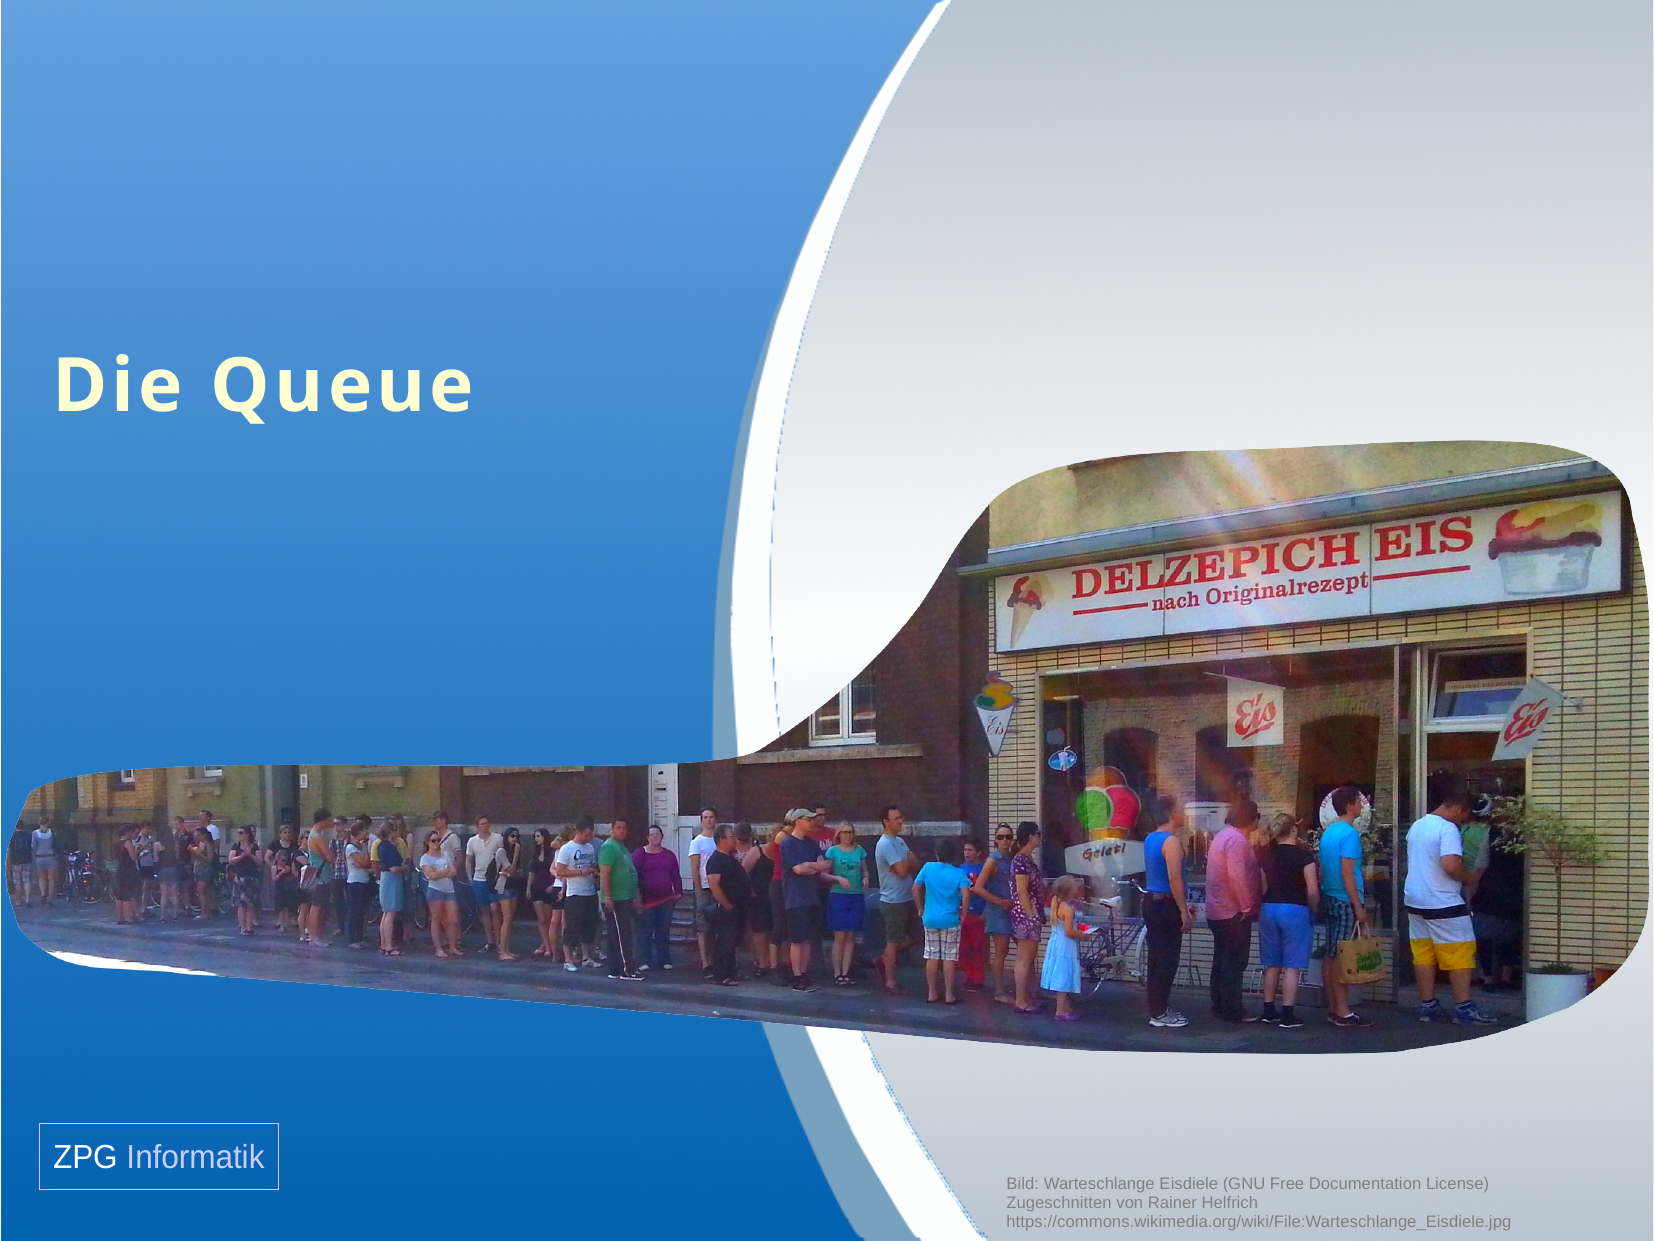

Die Queue
ZPG Informatik
Bild: Warteschlange Eisdiele (GNU Free Documentation License)
Zugeschnitten von Rainer Helfrich
https://commons.wikimedia.org/wiki/File:Warteschlange_Eisdiele.jpg
1